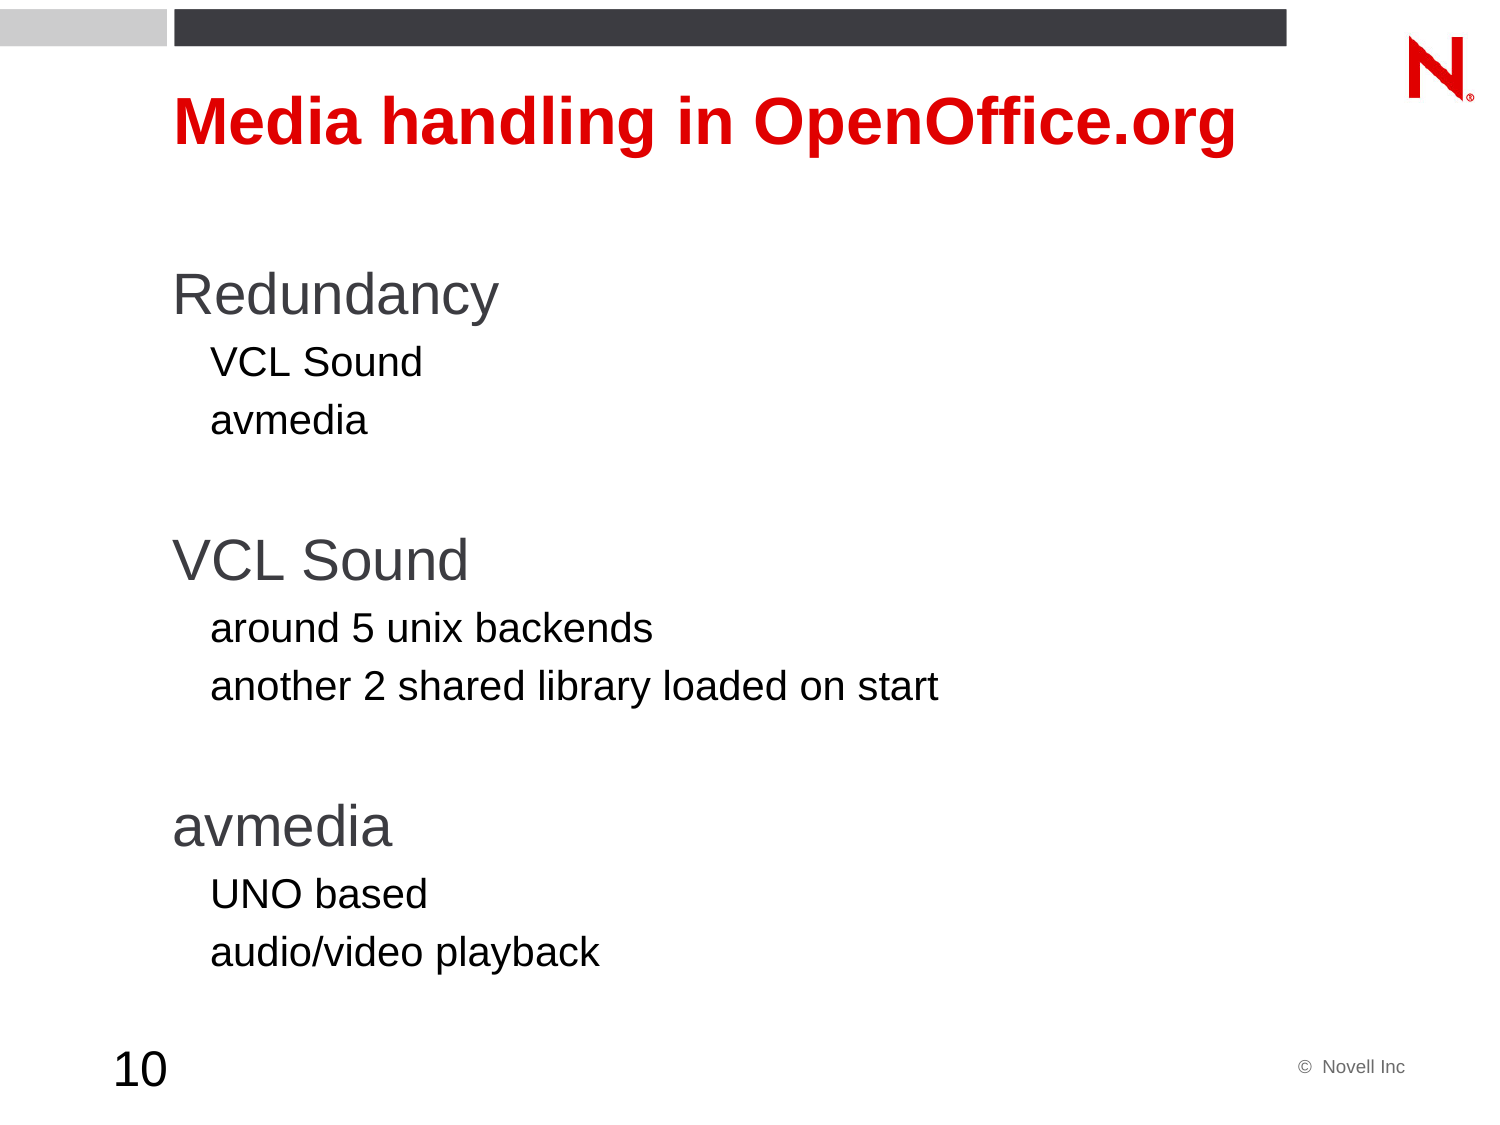

# Media handling in OpenOffice.org
Redundancy
VCL Sound
avmedia
VCL Sound
around 5 unix backends
another 2 shared library loaded on start
avmedia
UNO based
audio/video playback